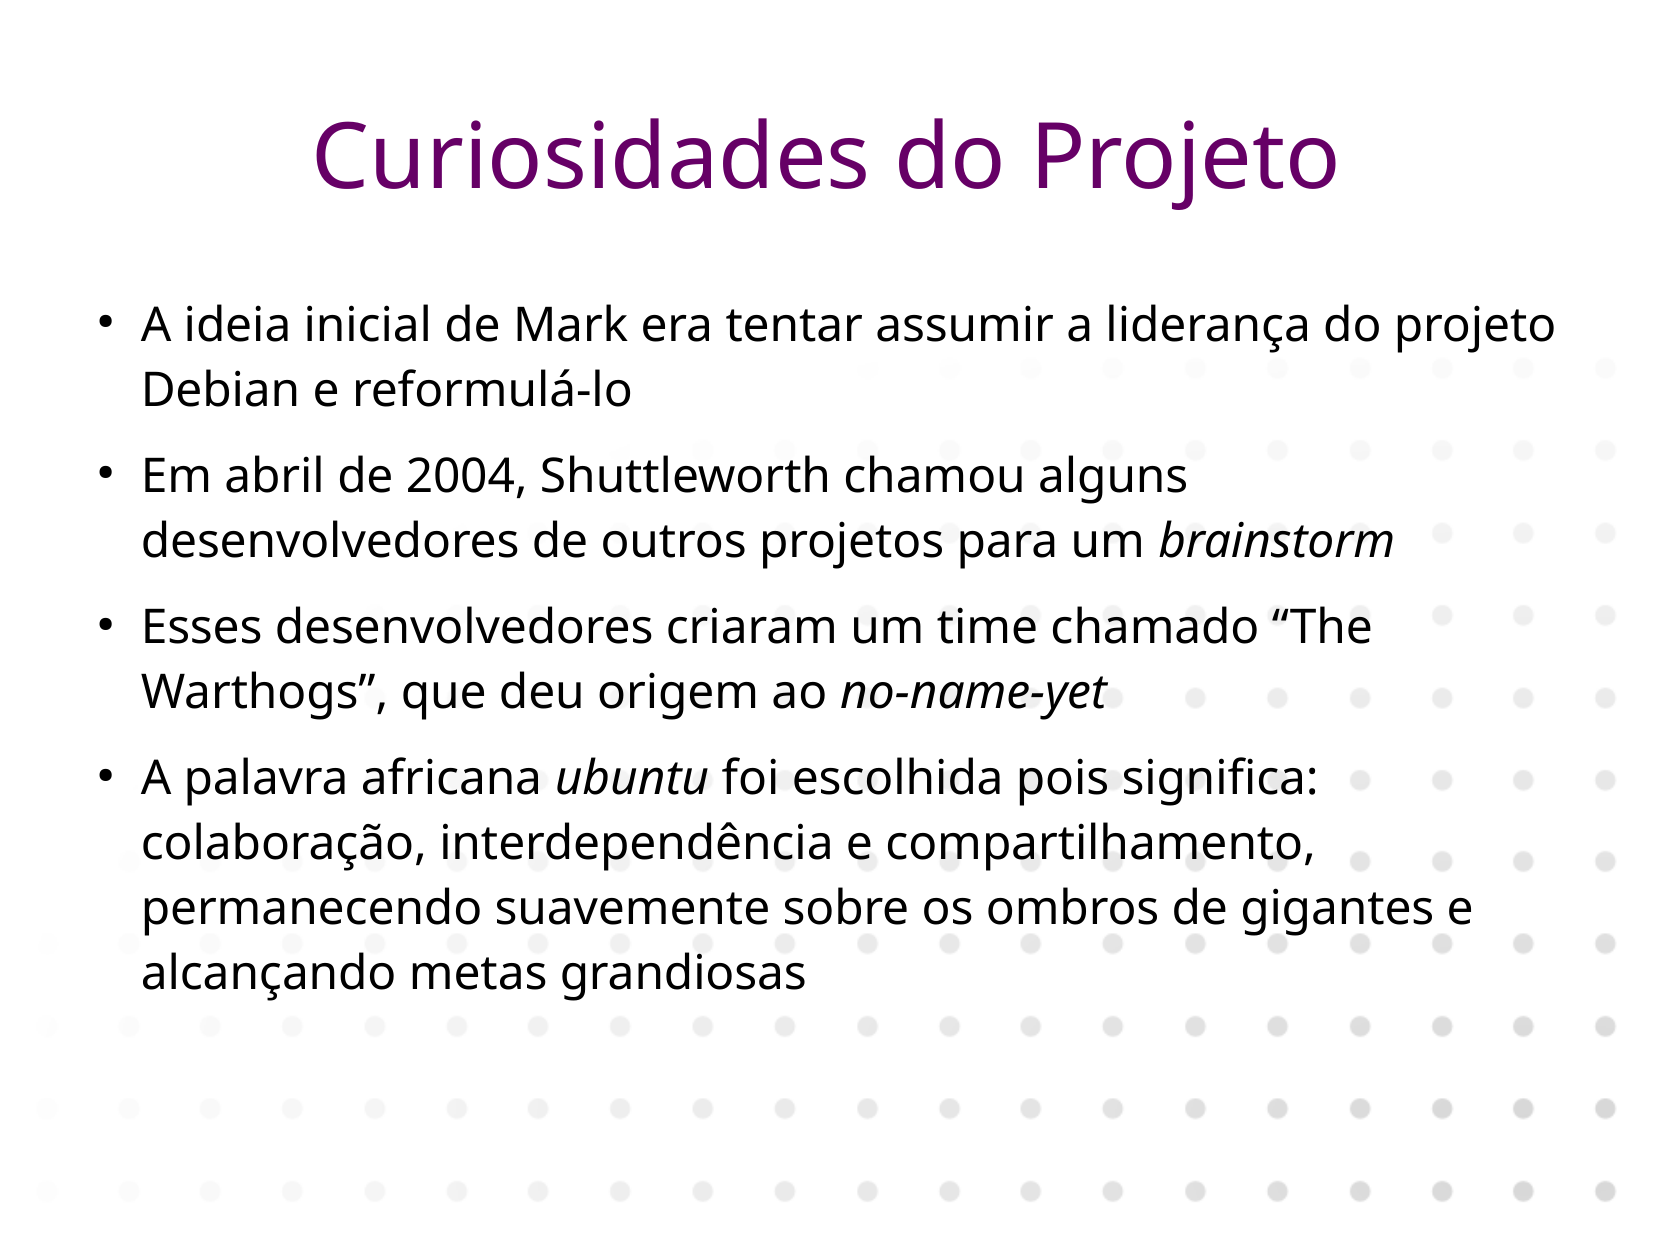

# Curiosidades do Projeto
A ideia inicial de Mark era tentar assumir a liderança do projeto Debian e reformulá-lo
Em abril de 2004, Shuttleworth chamou alguns desenvolvedores de outros projetos para um brainstorm
Esses desenvolvedores criaram um time chamado “The Warthogs”, que deu origem ao no-name-yet
A palavra africana ubuntu foi escolhida pois significa: colaboração, interdependência e compartilhamento, permanecendo suavemente sobre os ombros de gigantes e alcançando metas grandiosas